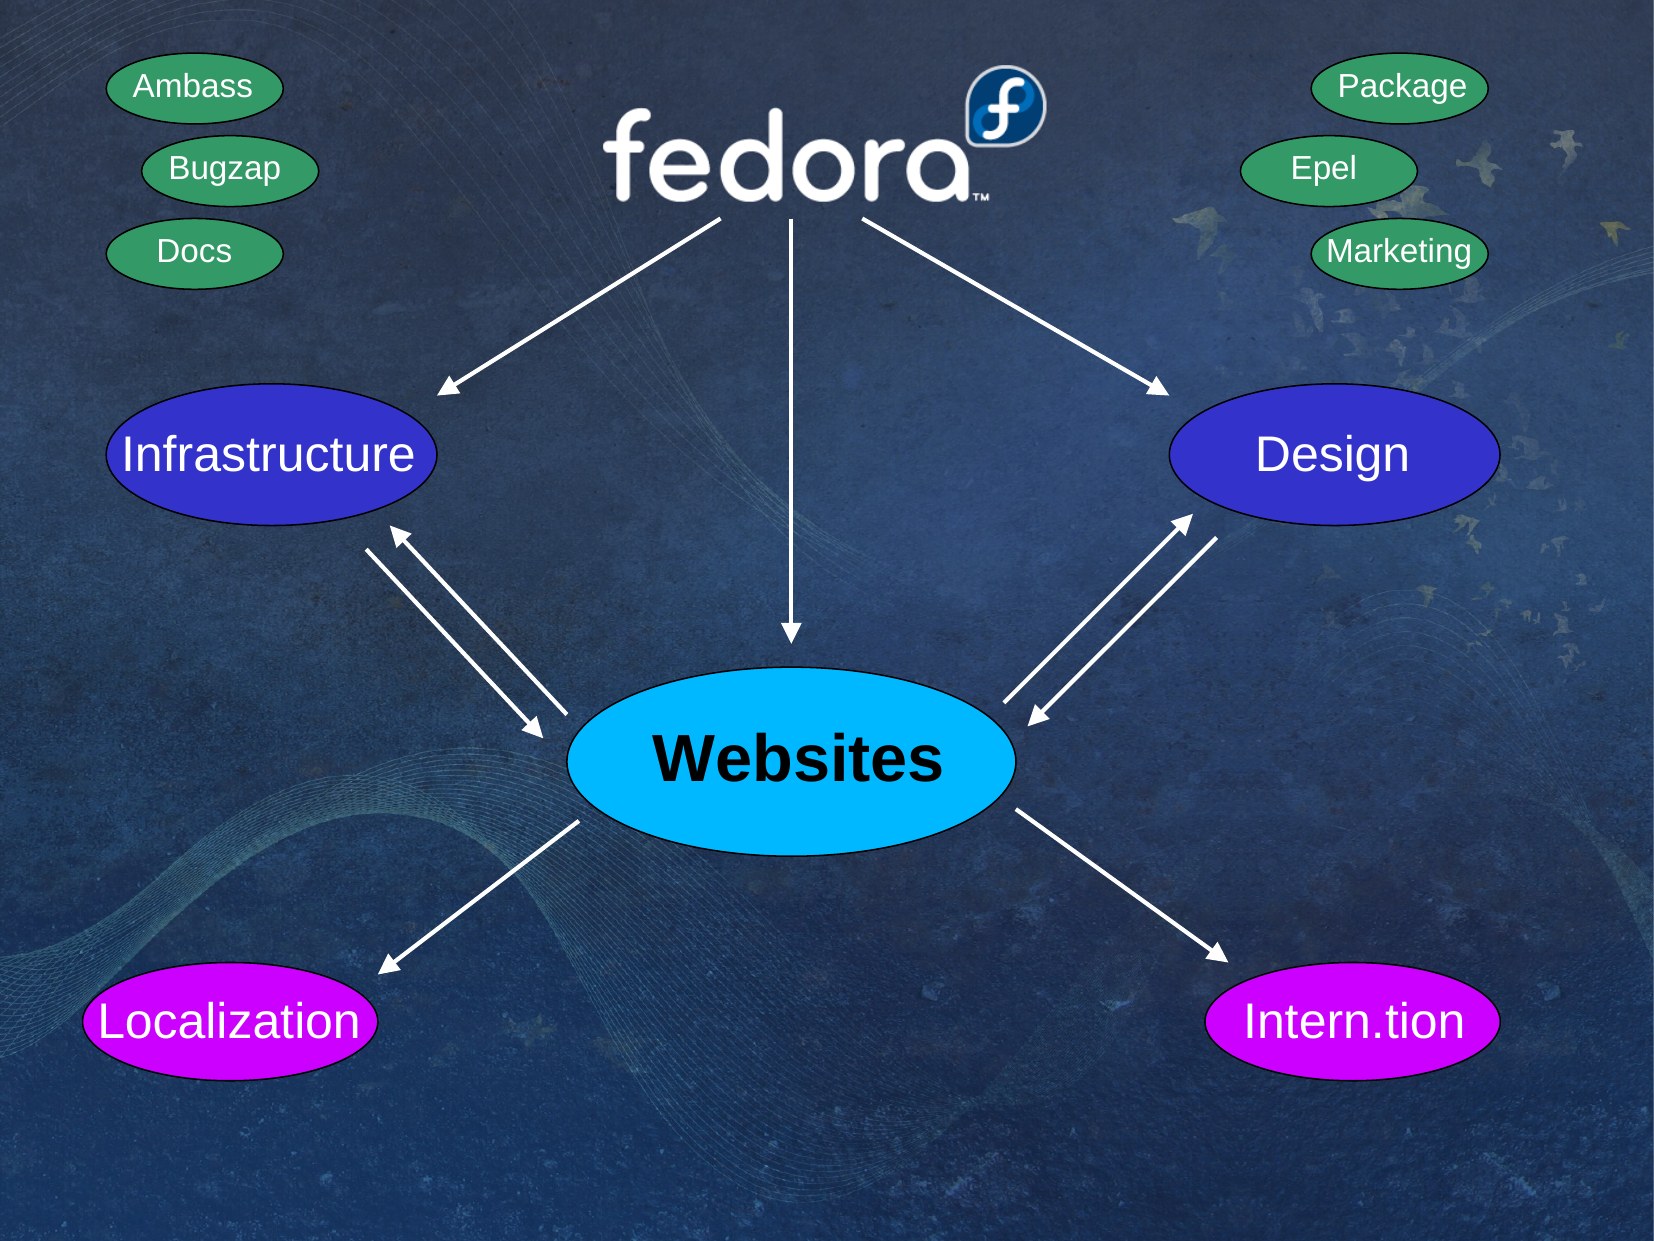

Ambass
Package
Bugzap
Epel
Docs
Marketing
Infrastructure
Design
Websites
Localization
Intern.tion